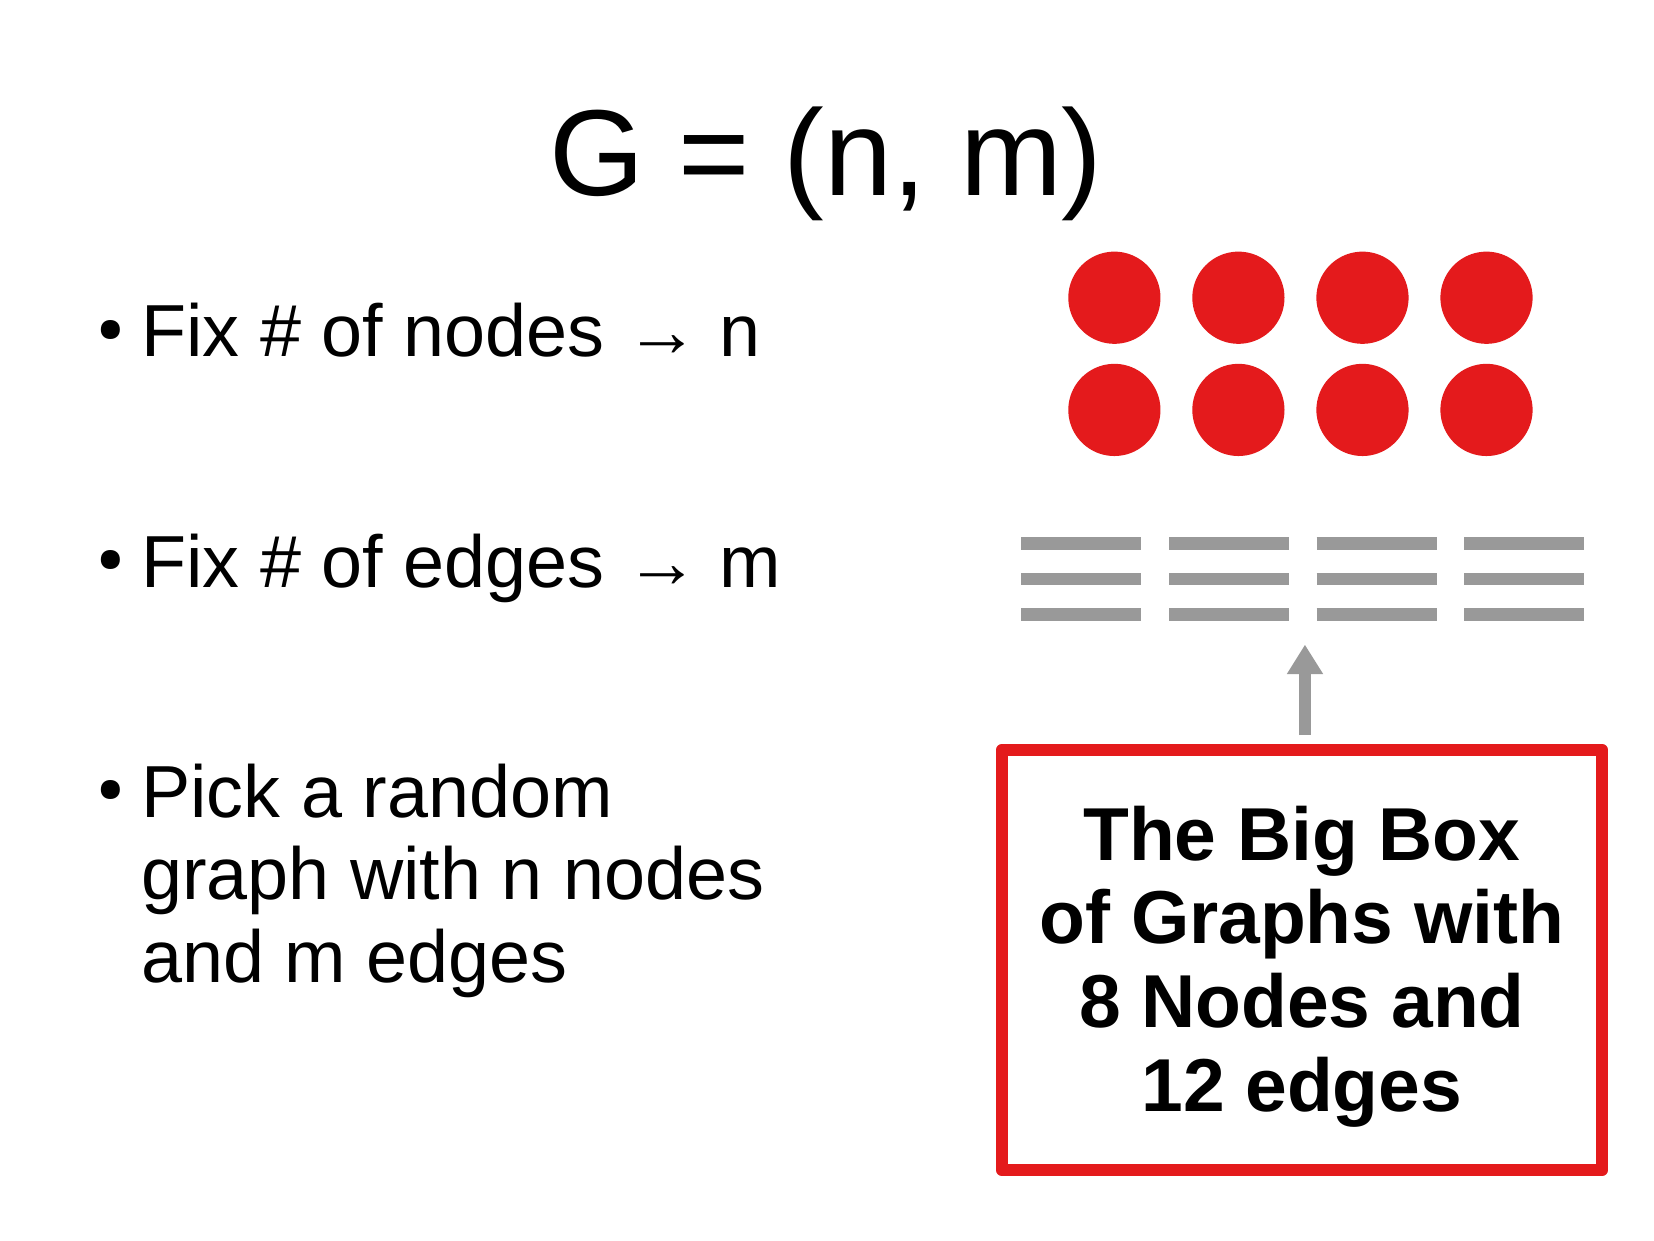

# G = (n, m)
Fix # of nodes → n
Fix # of edges → m
Pick a random graph with n nodes and m edges
The Big Box
of Graphs with
8 Nodes and
12 edges